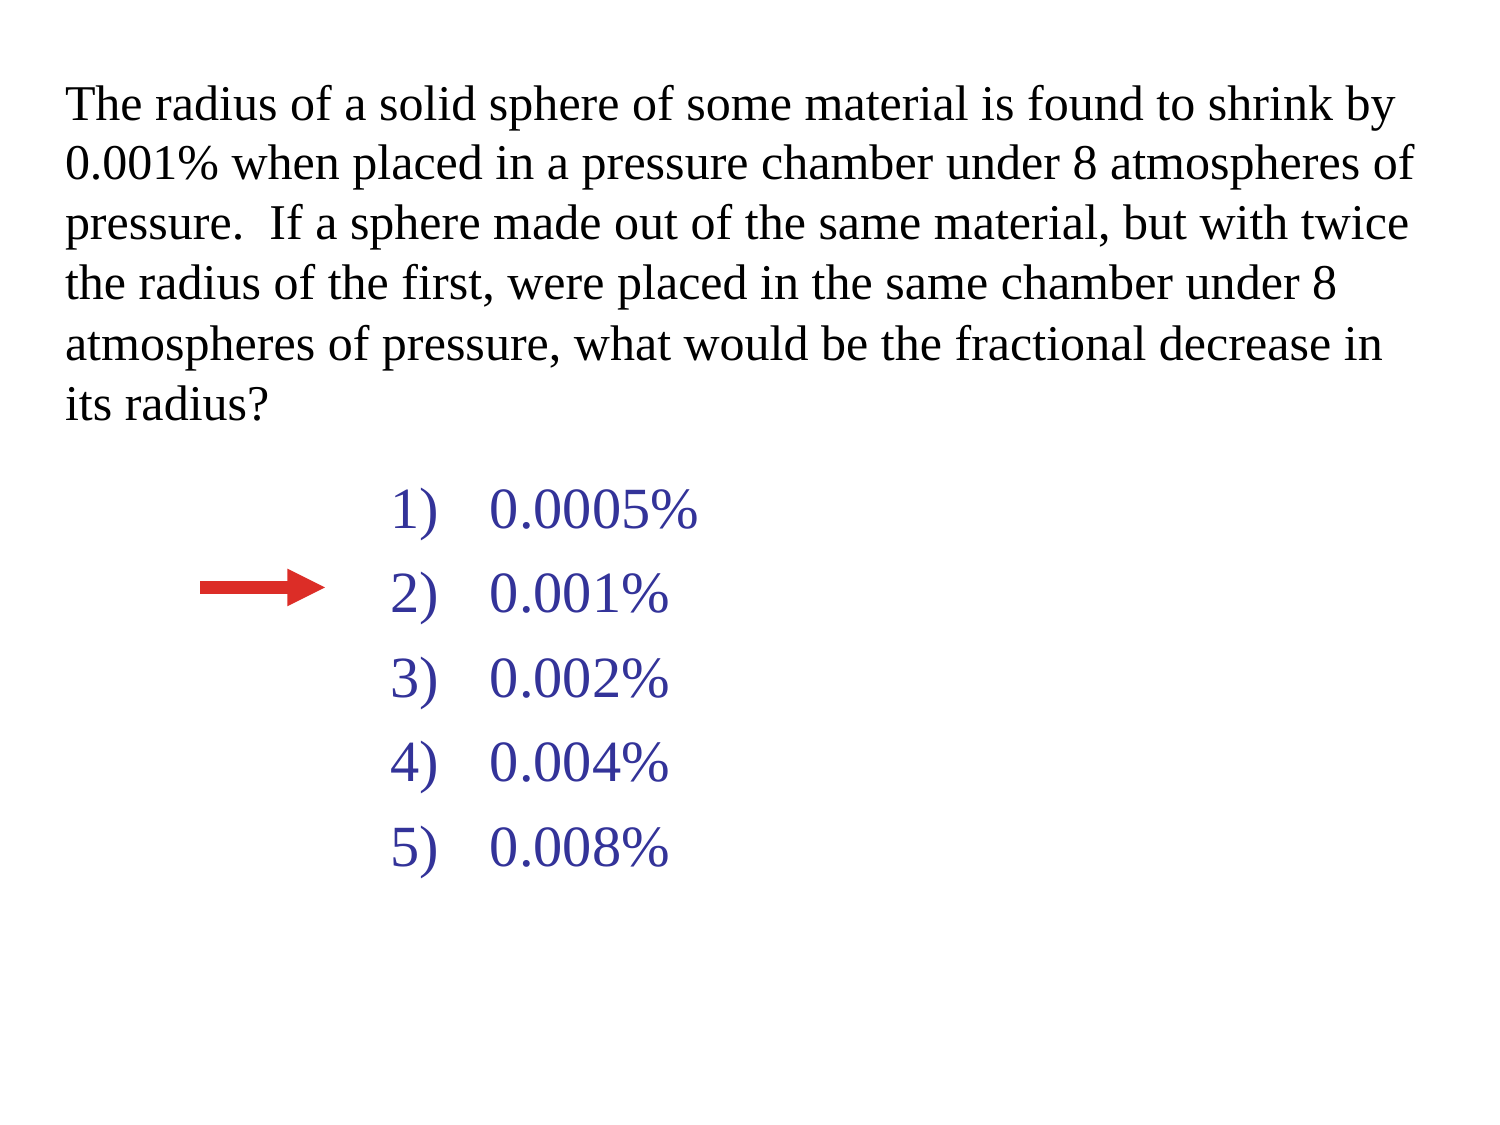

# The radius of a solid sphere of some material is found to shrink by 0.001% when placed in a pressure chamber under 8 atmospheres of pressure. If a sphere made out of the same material, but with twice the radius of the first, were placed in the same chamber under 8 atmospheres of pressure, what would be the fractional decrease in its radius?
0.0005%
0.001%
0.002%
0.004%
0.008%